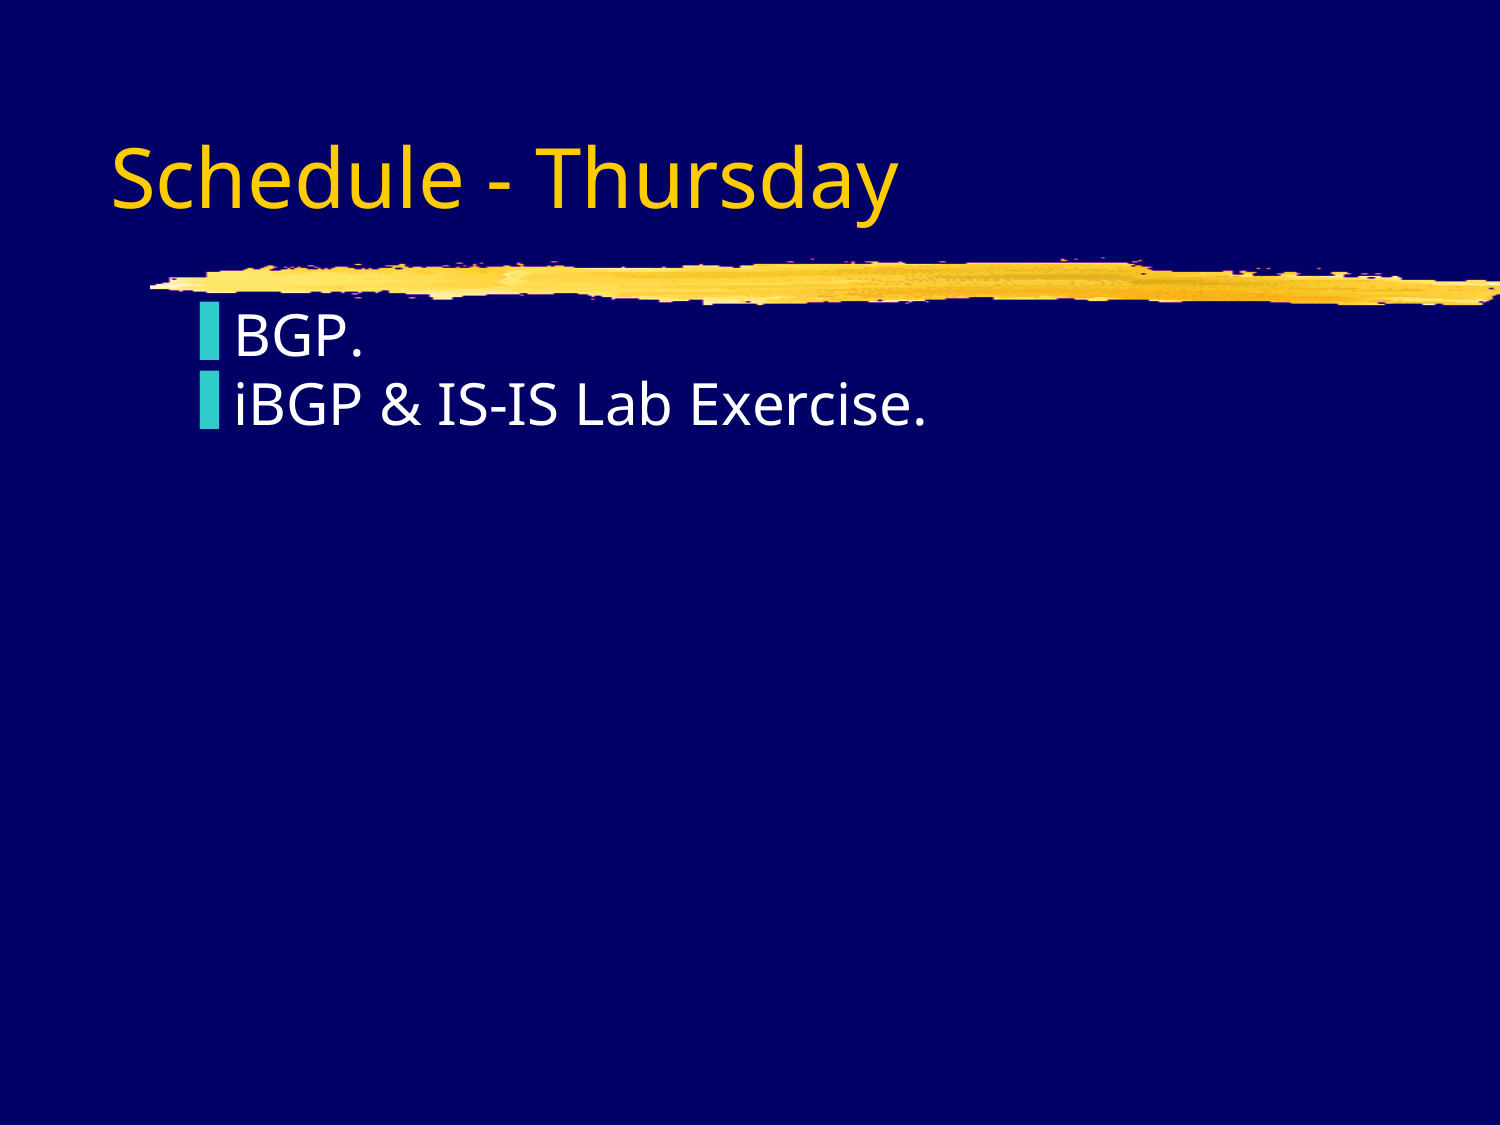

# Schedule - Thursday
BGP.
iBGP & IS-IS Lab Exercise.